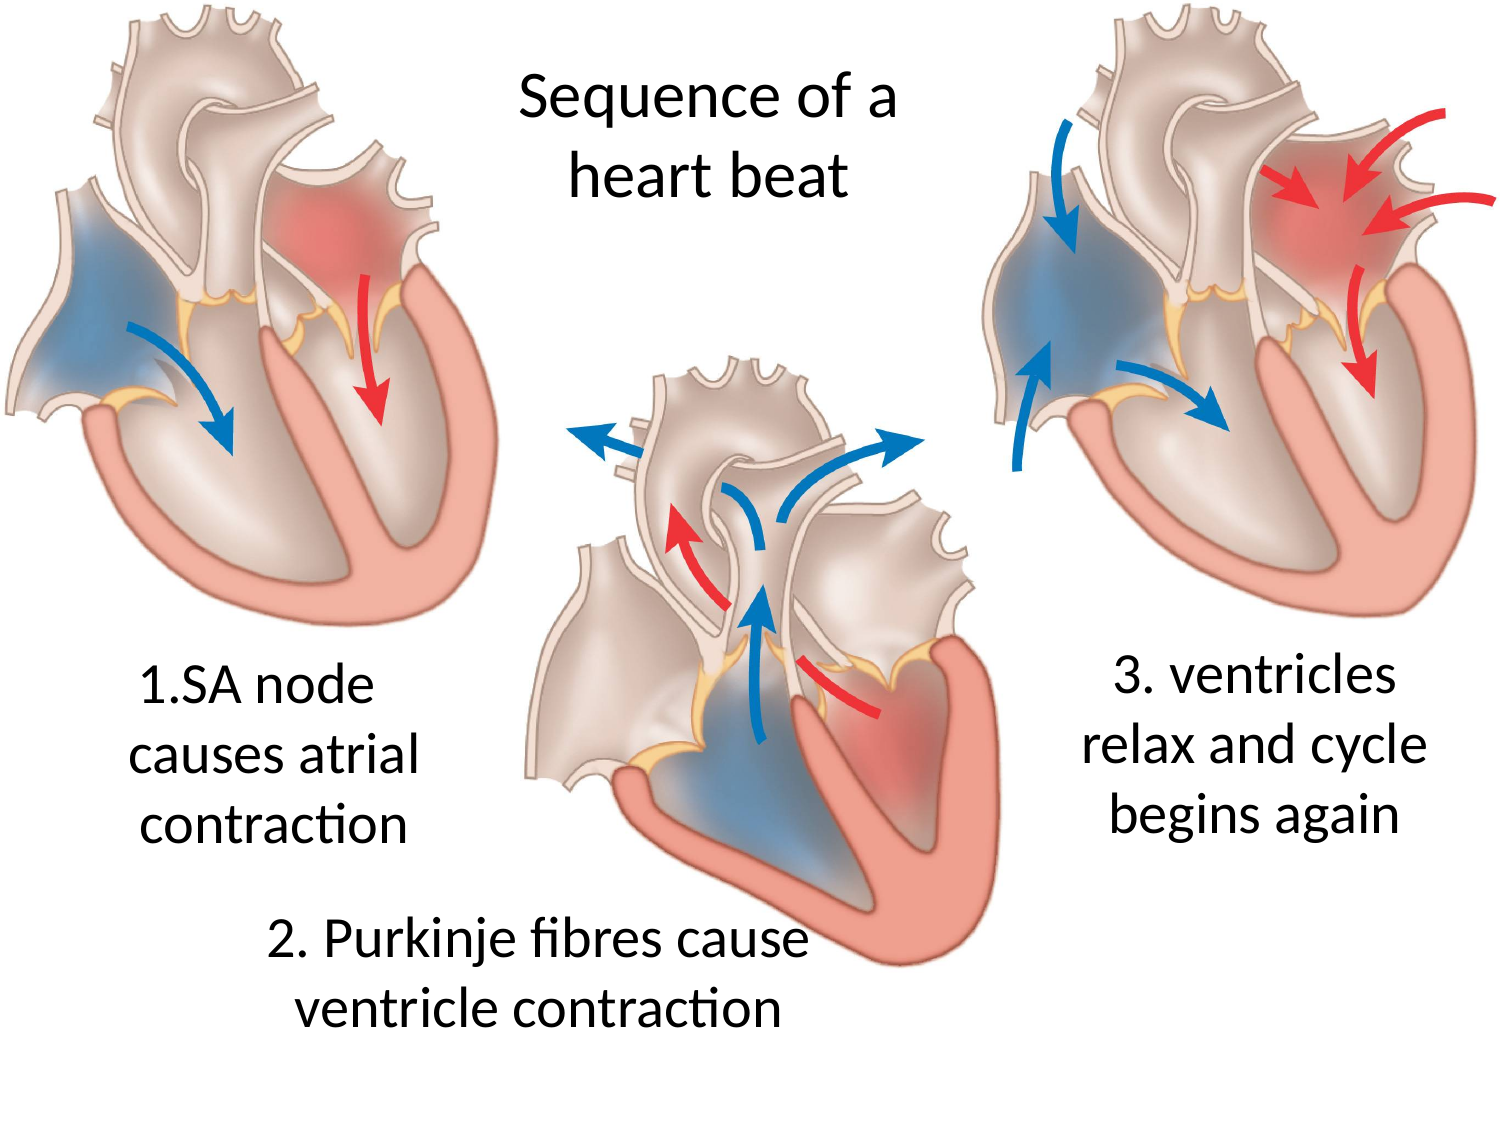

Sequence of a heart beat
3. ventricles relax and cycle begins again
SA node causes atrial contraction
2. Purkinje fibres cause ventricle contraction